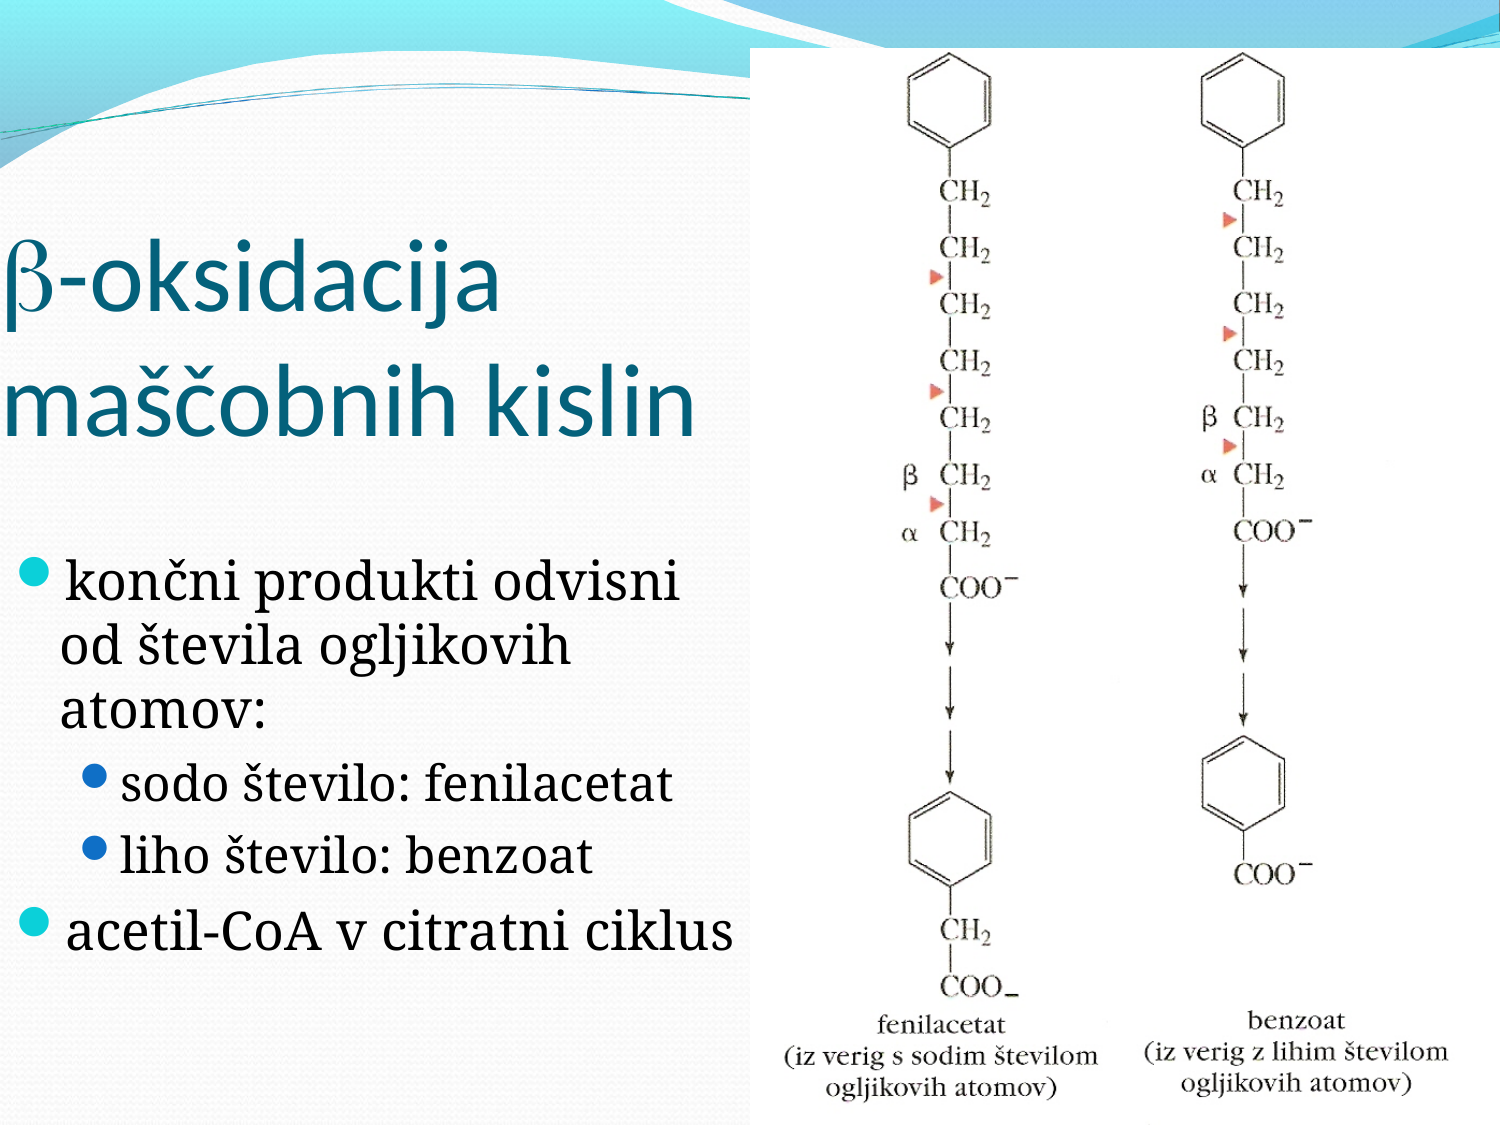

-oksidacija maščobnih kislin
# končni produkti odvisni od števila ogljikovih atomov:
sodo število: fenilacetat
liho število: benzoat
acetil-CoA v citratni ciklus